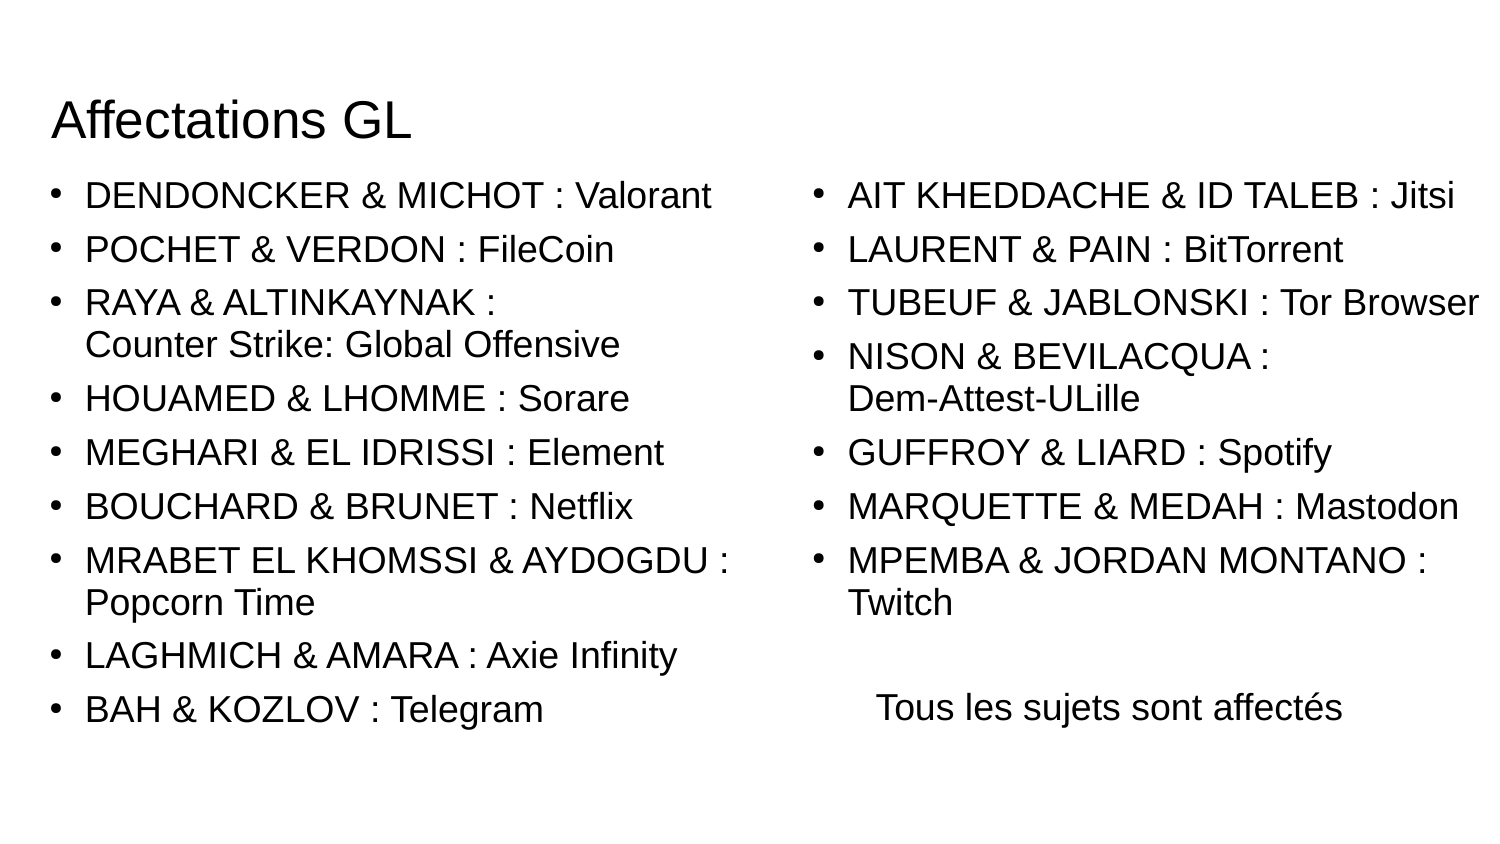

# Affectations GL
DENDONCKER & MICHOT : Valorant
POCHET & VERDON : FileCoin
RAYA & ALTINKAYNAK :
Counter Strike: Global Offensive
HOUAMED & LHOMME : Sorare
MEGHARI & EL IDRISSI : Element
BOUCHARD & BRUNET : Netflix
MRABET EL KHOMSSI & AYDOGDU :
Popcorn Time
LAGHMICH & AMARA : Axie Infinity
BAH & KOZLOV : Telegram
AIT KHEDDACHE & ID TALEB : Jitsi
LAURENT & PAIN : BitTorrent
TUBEUF & JABLONSKI : Tor Browser
NISON & BEVILACQUA :
Dem-Attest-ULille
GUFFROY & LIARD : Spotify
MARQUETTE & MEDAH : Mastodon
MPEMBA & JORDAN MONTANO :
Twitch
Tous les sujets sont affectés